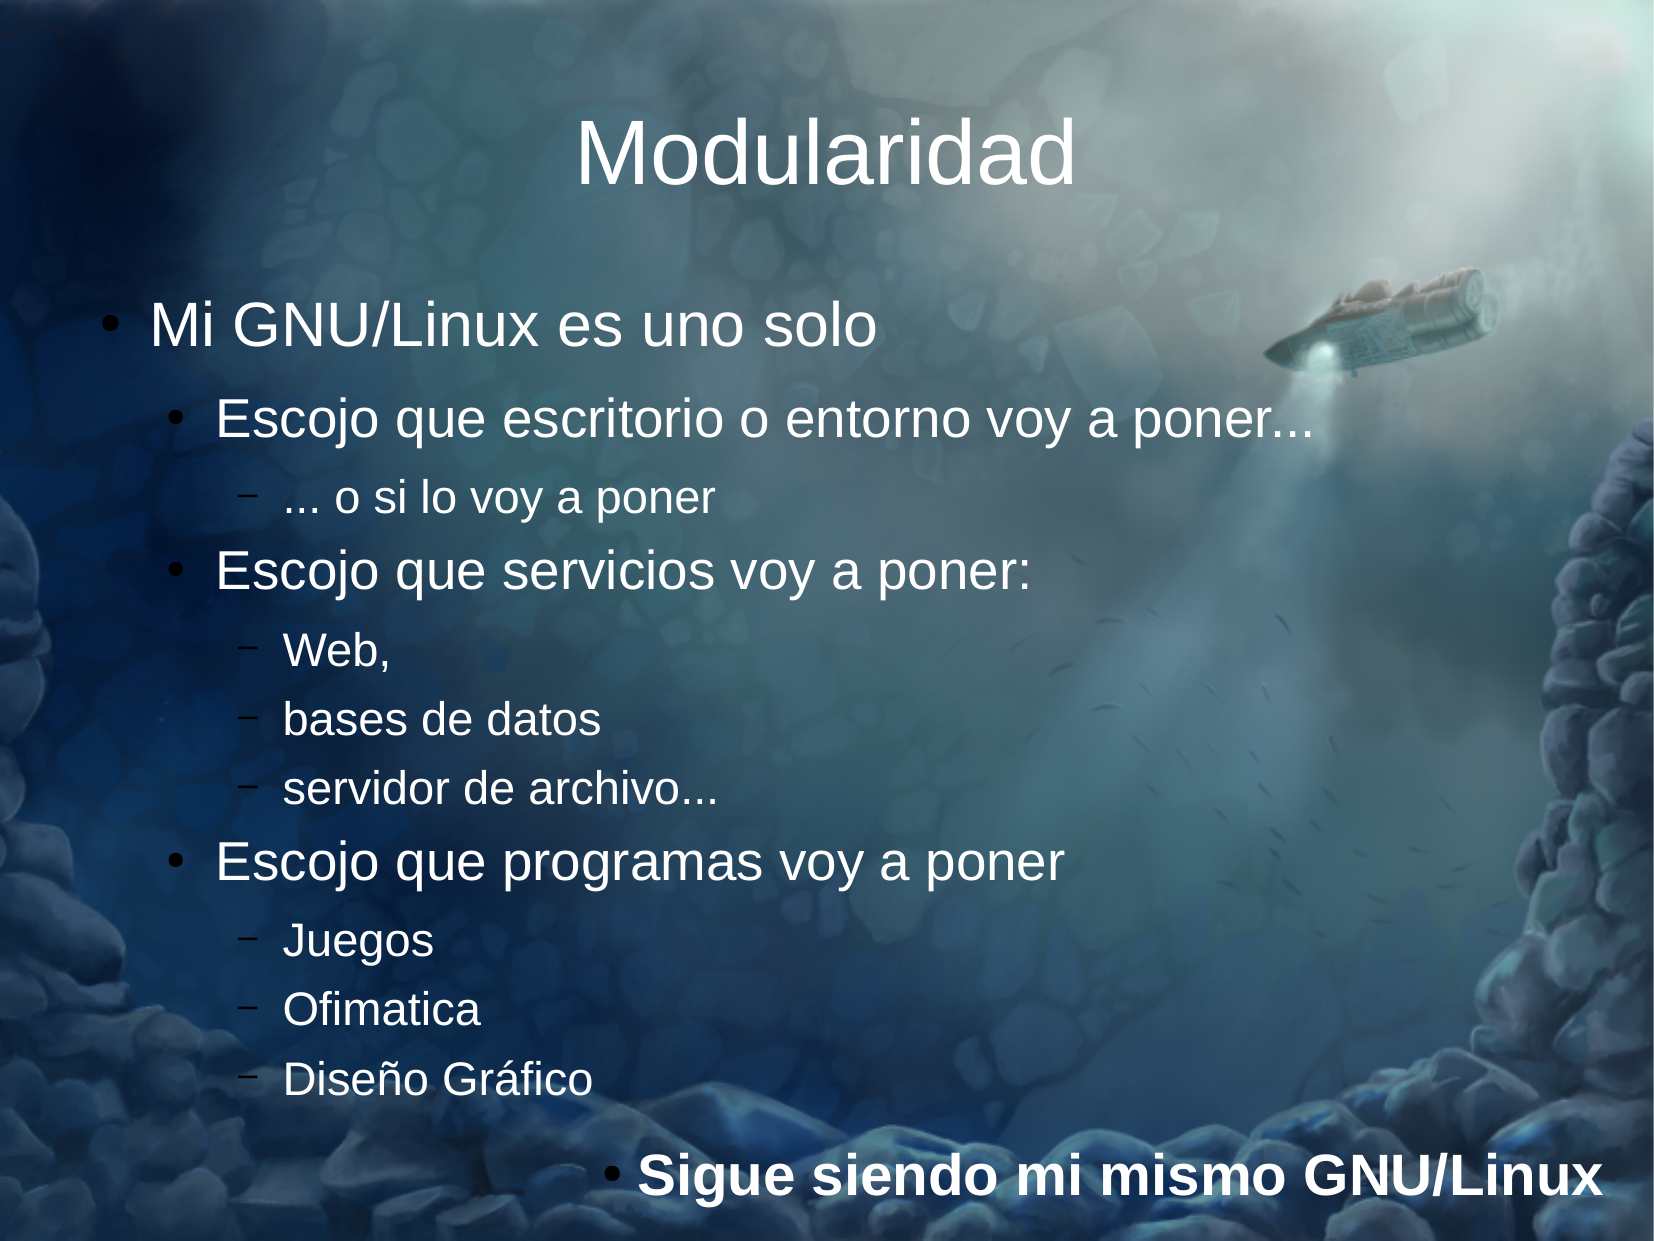

# Modularidad
Mi GNU/Linux es uno solo
Escojo que escritorio o entorno voy a poner...
... o si lo voy a poner
Escojo que servicios voy a poner:
Web,
bases de datos
servidor de archivo...
Escojo que programas voy a poner
Juegos
Ofimatica
Diseño Gráfico
Sigue siendo mi mismo GNU/Linux